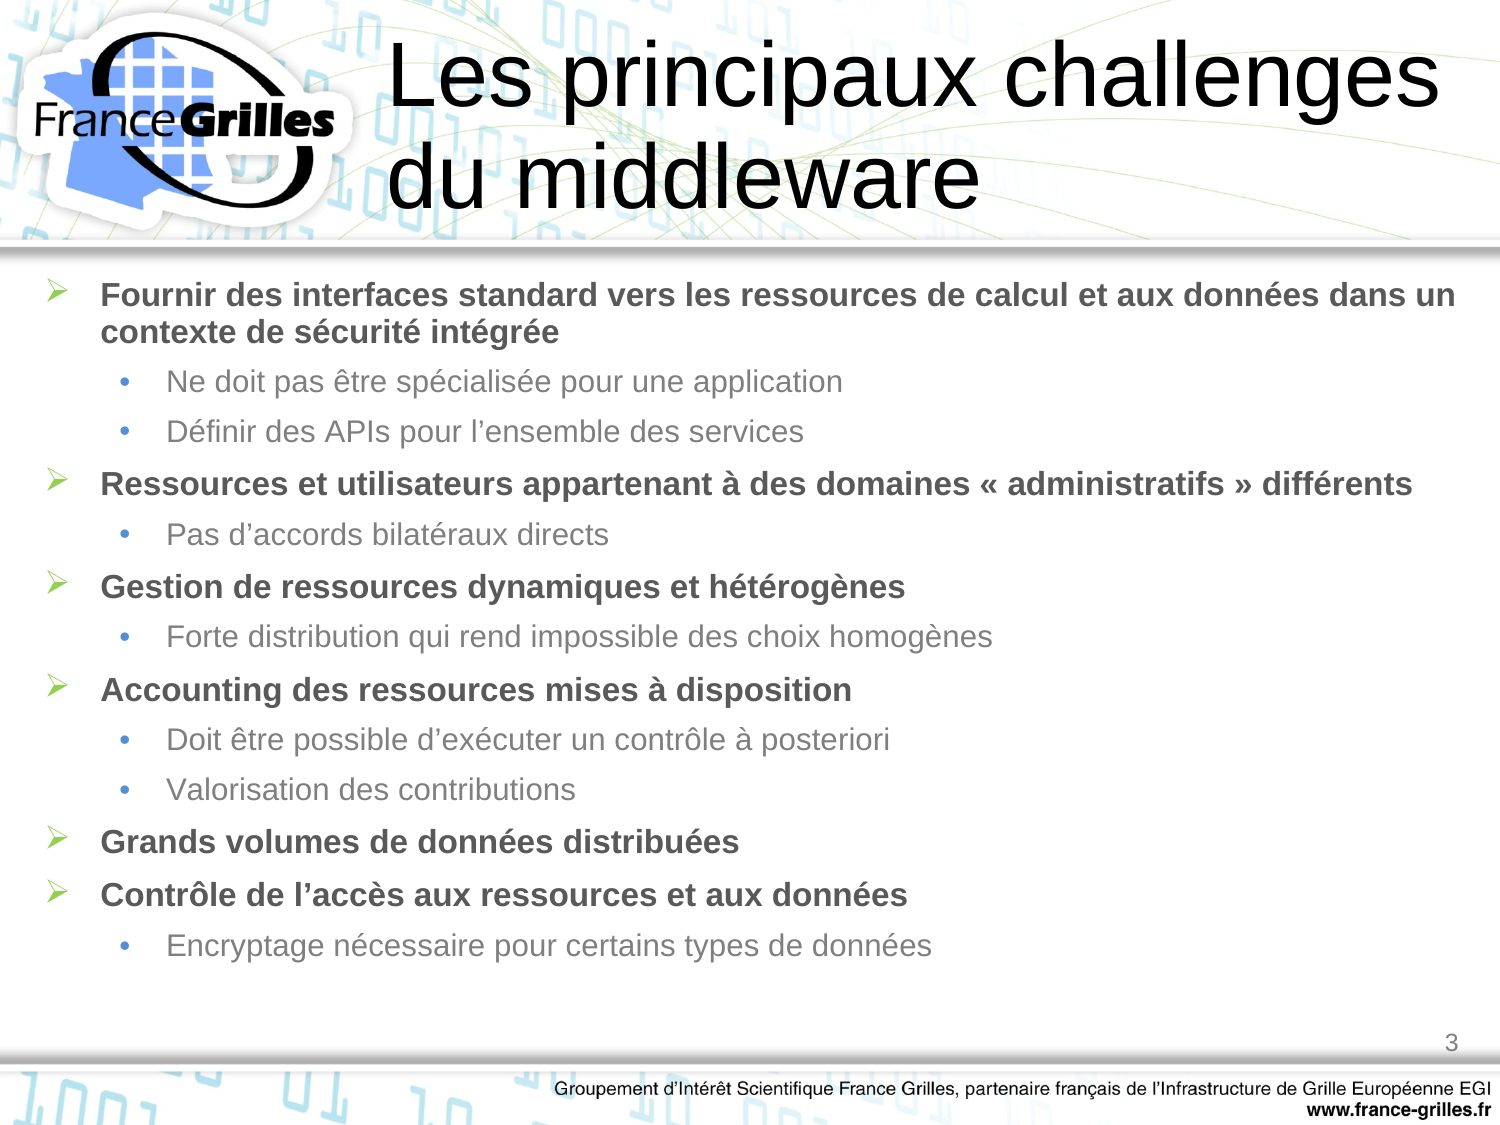

# Les principaux challenges du middleware
Fournir des interfaces standard vers les ressources de calcul et aux données dans un contexte de sécurité intégrée
Ne doit pas être spécialisée pour une application
Définir des APIs pour l’ensemble des services
Ressources et utilisateurs appartenant à des domaines « administratifs » différents
Pas d’accords bilatéraux directs
Gestion de ressources dynamiques et hétérogènes
Forte distribution qui rend impossible des choix homogènes
Accounting des ressources mises à disposition
Doit être possible d’exécuter un contrôle à posteriori
Valorisation des contributions
Grands volumes de données distribuées
Contrôle de l’accès aux ressources et aux données
Encryptage nécessaire pour certains types de données
3